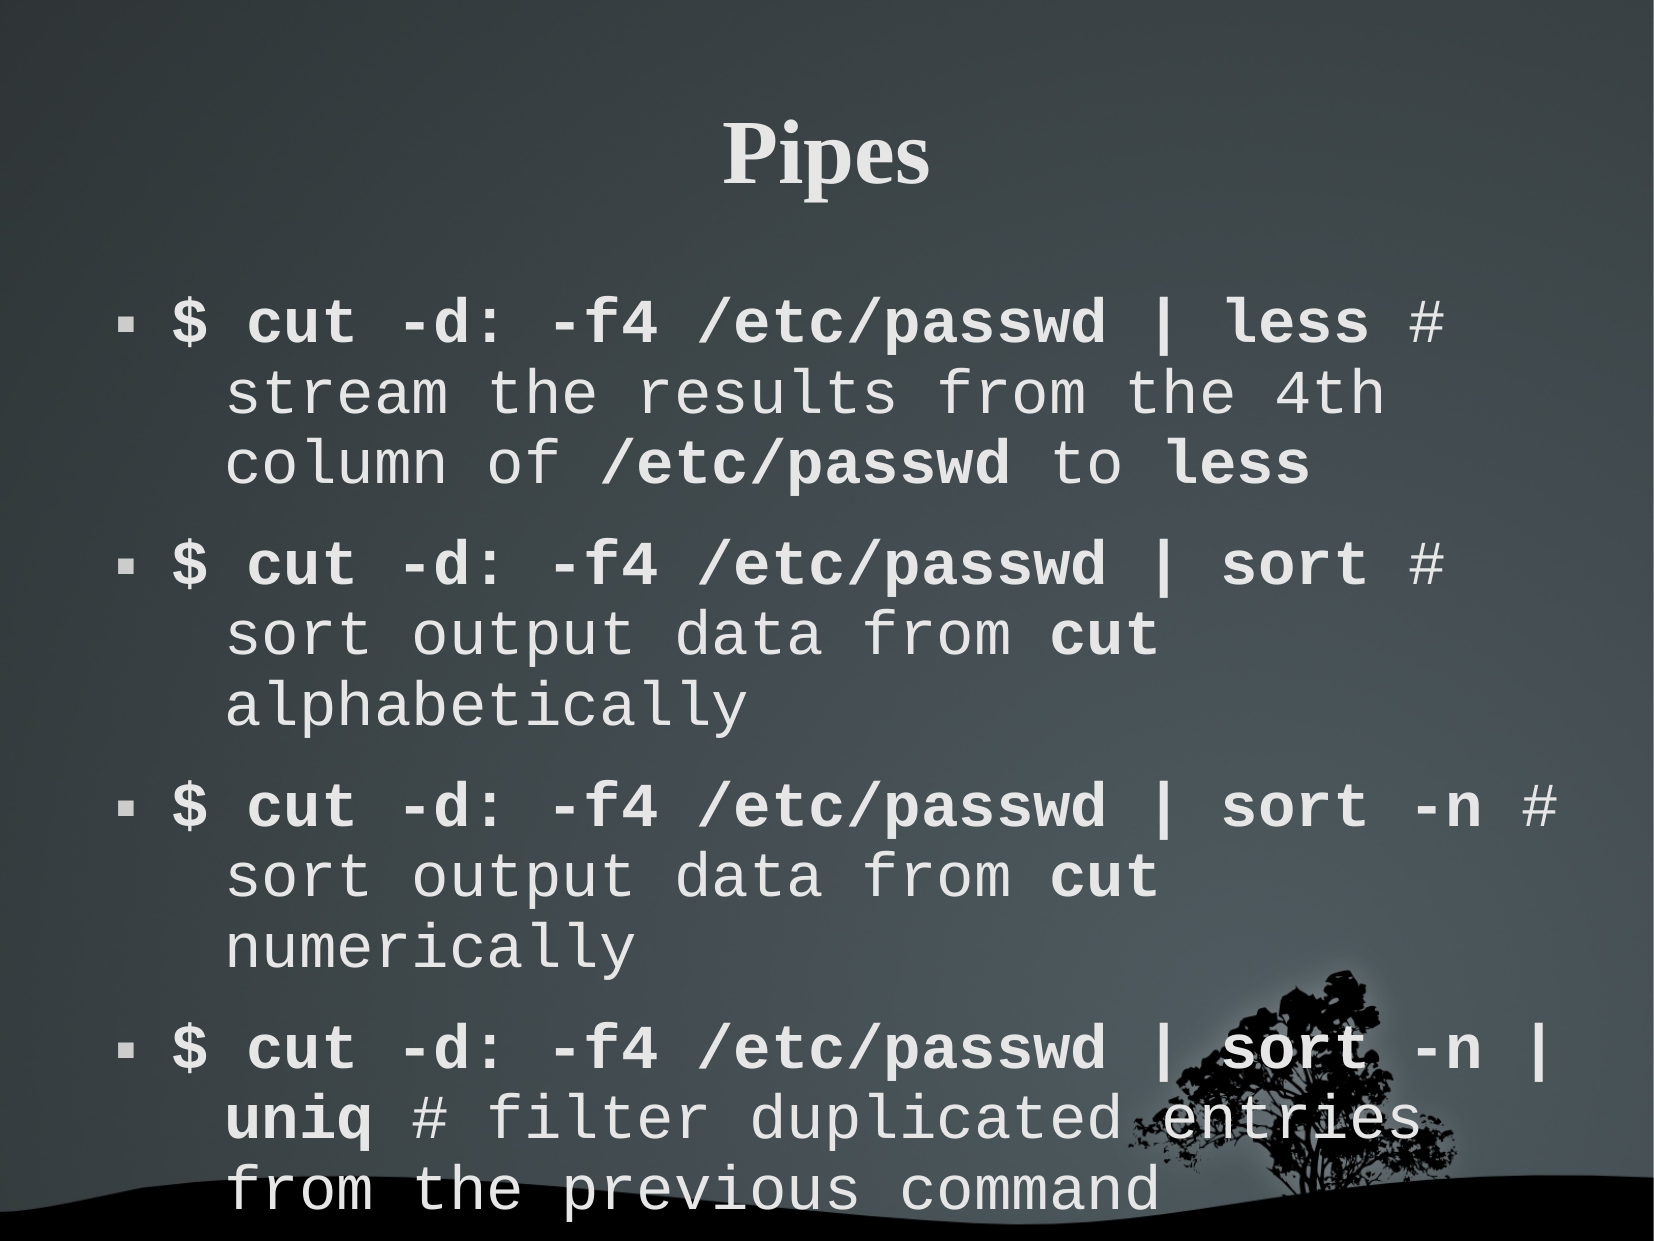

Pipes
# $ cut -d: -f4 /etc/passwd | less # stream the results from the 4th column of /etc/passwd to less
$ cut -d: -f4 /etc/passwd | sort # sort output data from cut alphabetically
$ cut -d: -f4 /etc/passwd | sort -n # sort output data from cut numerically
$ cut -d: -f4 /etc/passwd | sort -n | uniq # filter duplicated entries from the previous command